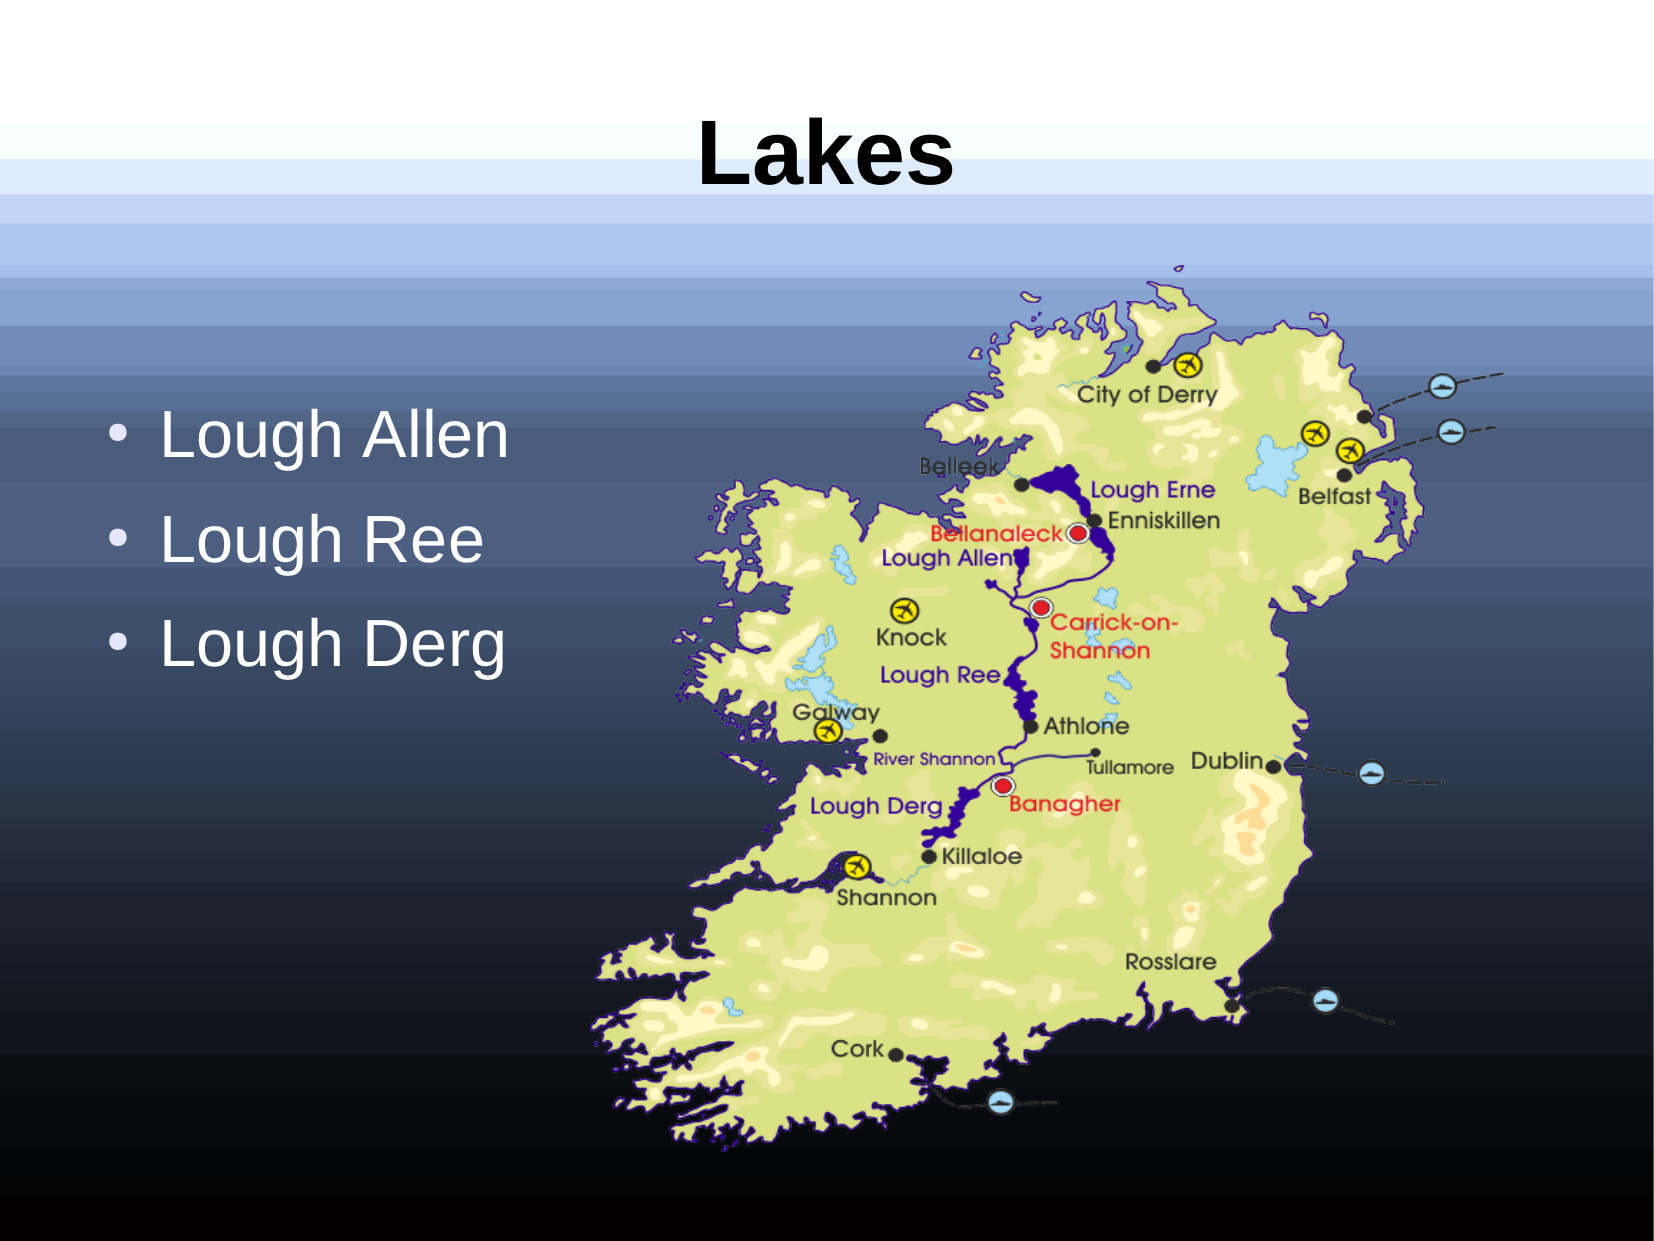

# Lakes
Lough Allen
Lough Ree
Lough Derg